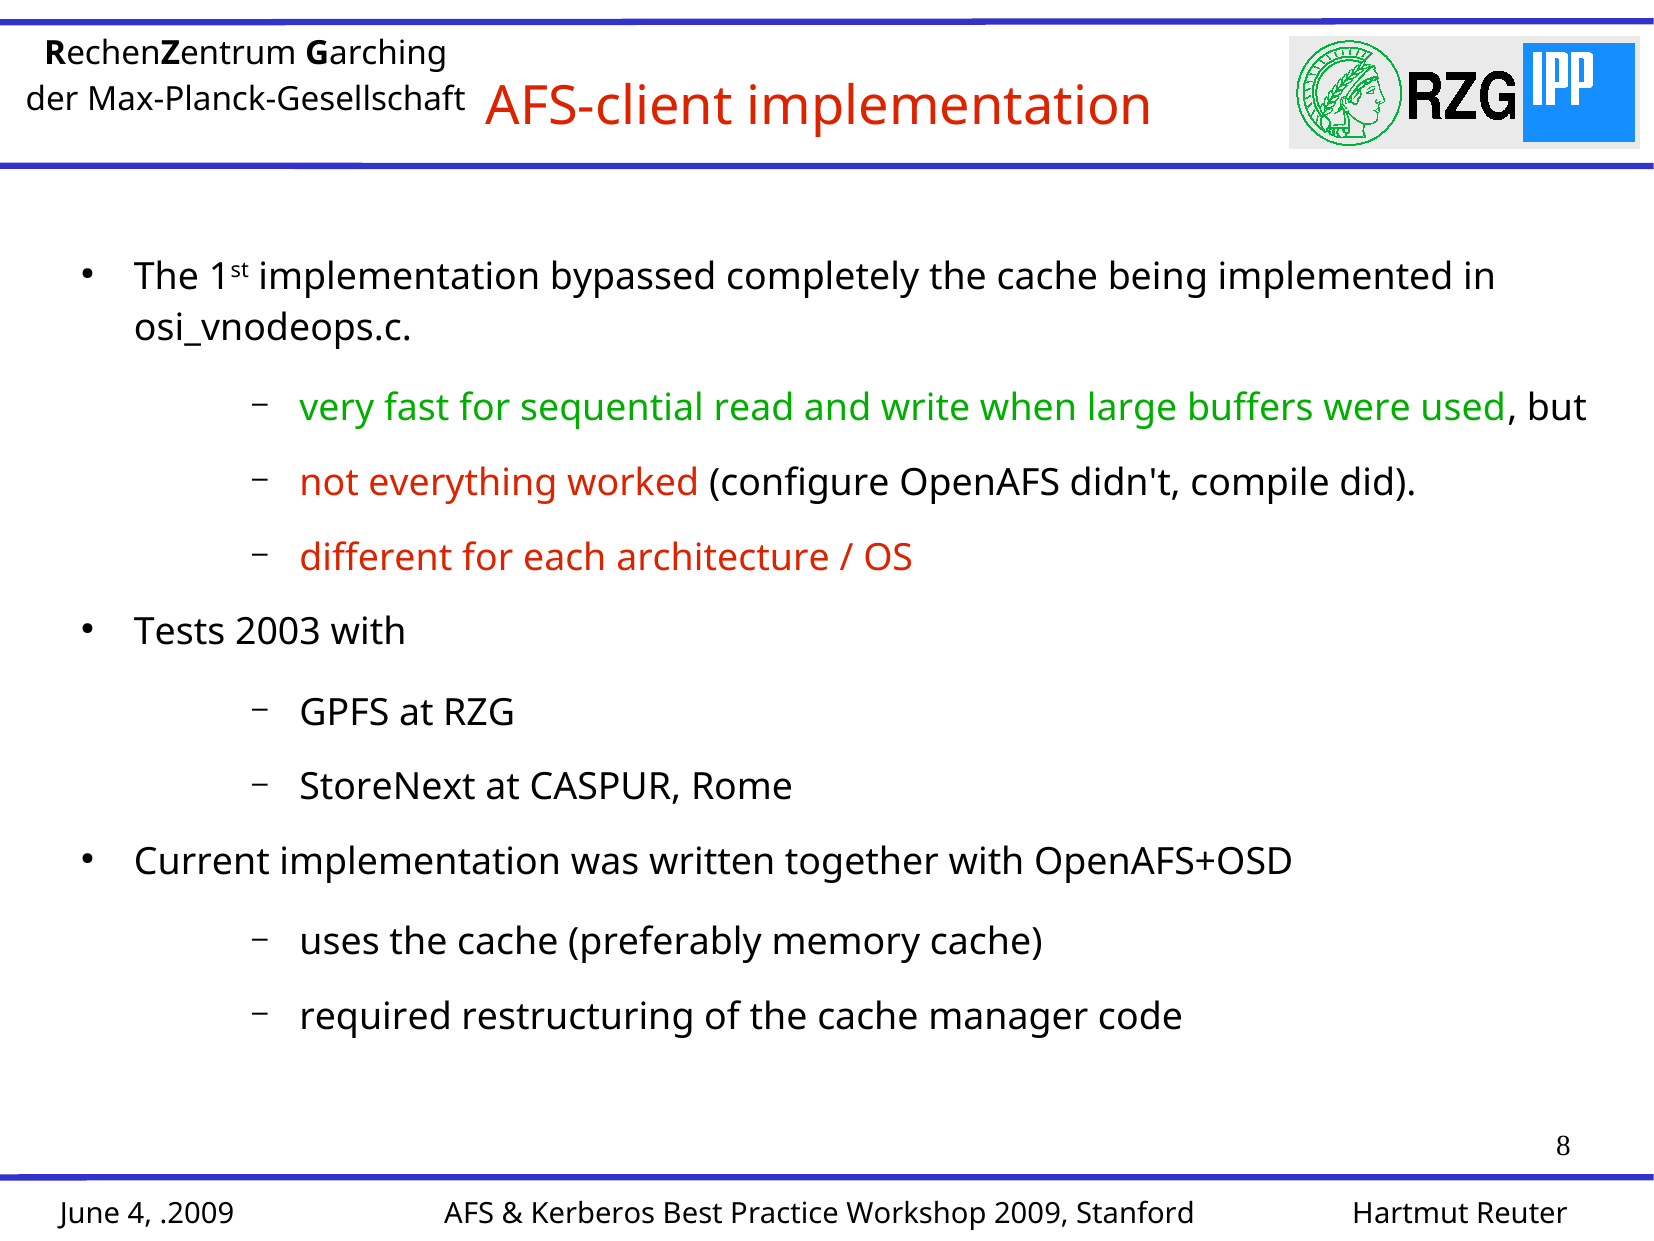

AFS-client implementation
# The 1st implementation bypassed completely the cache being implemented in osi_vnodeops.c.
very fast for sequential read and write when large buffers were used, but
not everything worked (configure OpenAFS didn't, compile did).
different for each architecture / OS
Tests 2003 with
GPFS at RZG
StoreNext at CASPUR, Rome
Current implementation was written together with OpenAFS+OSD
uses the cache (preferably memory cache)
required restructuring of the cache manager code
8